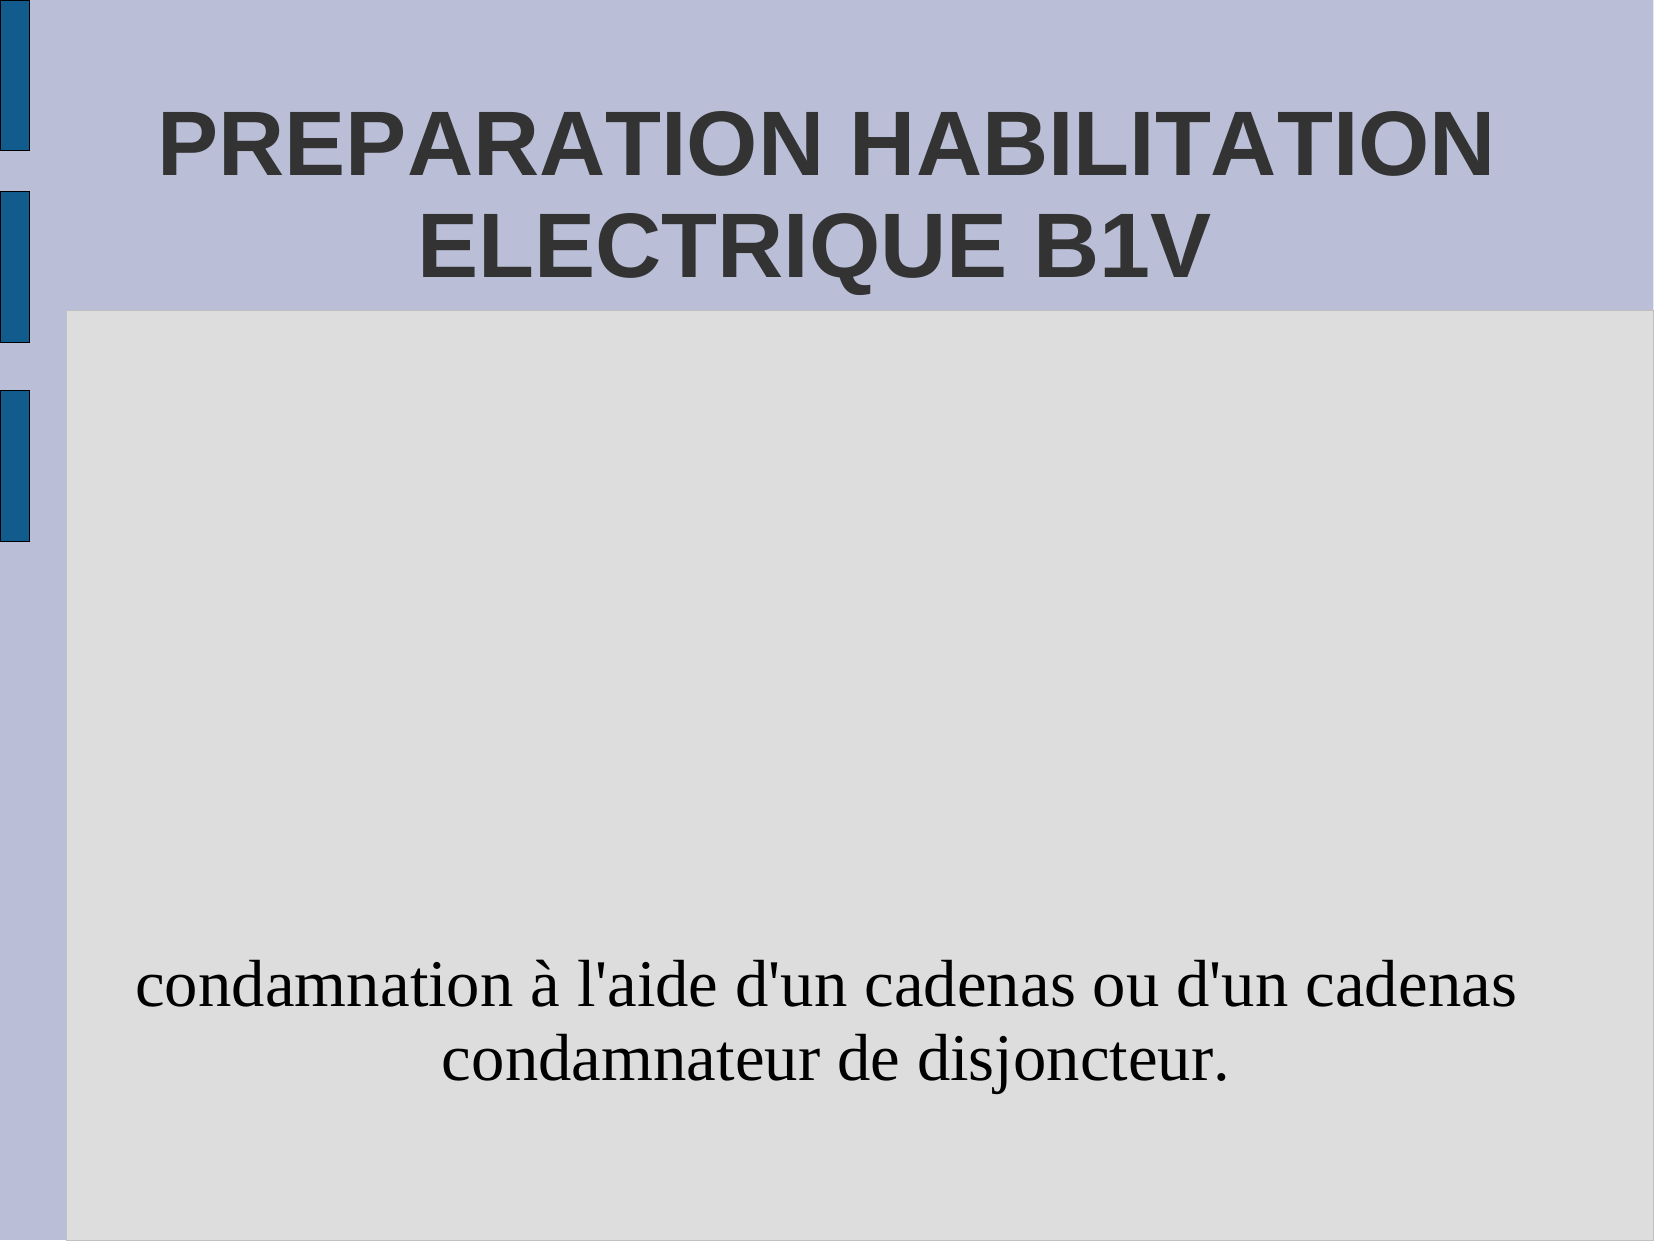

# PREPARATION HABILITATION ELECTRIQUE B1V
condamnation à l'aide d'un cadenas ou d'un cadenas condamnateur de disjoncteur.